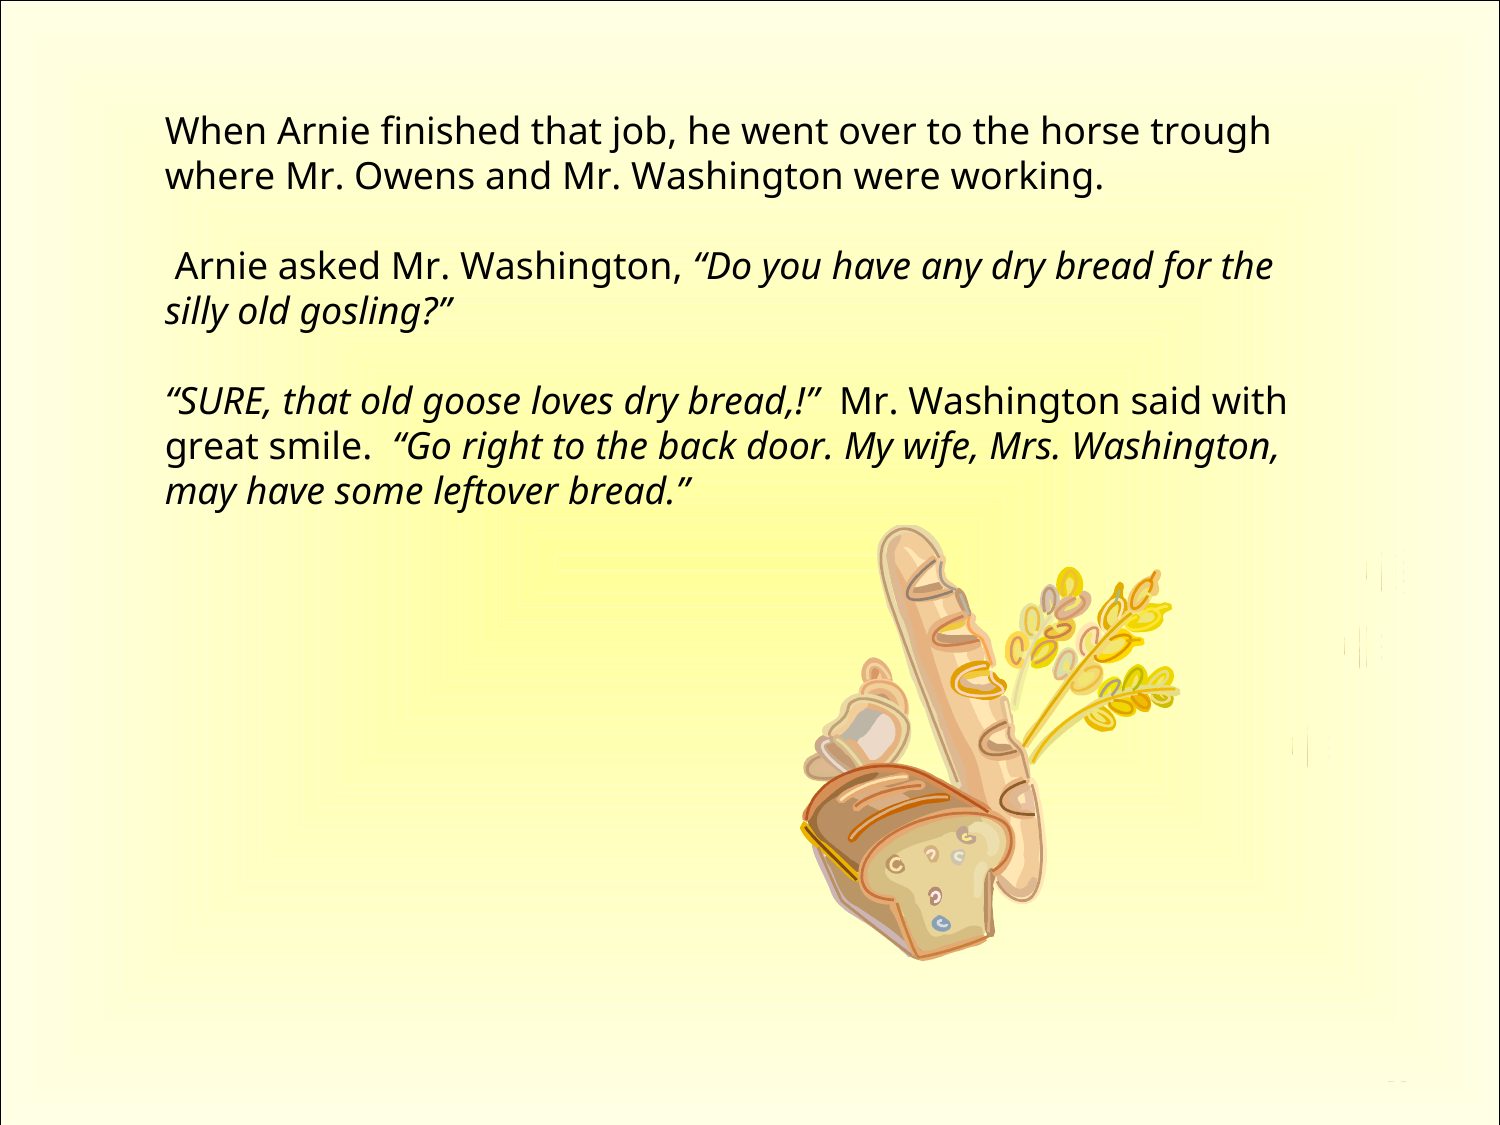

When Arnie finished that job, he went over to the horse trough where Mr. Owens and Mr. Washington were working.
 Arnie asked Mr. Washington, “Do you have any dry bread for the silly old gosling?”
“SURE, that old goose loves dry bread,!” Mr. Washington said with great smile. “Go right to the back door. My wife, Mrs. Washington, may have some leftover bread.”